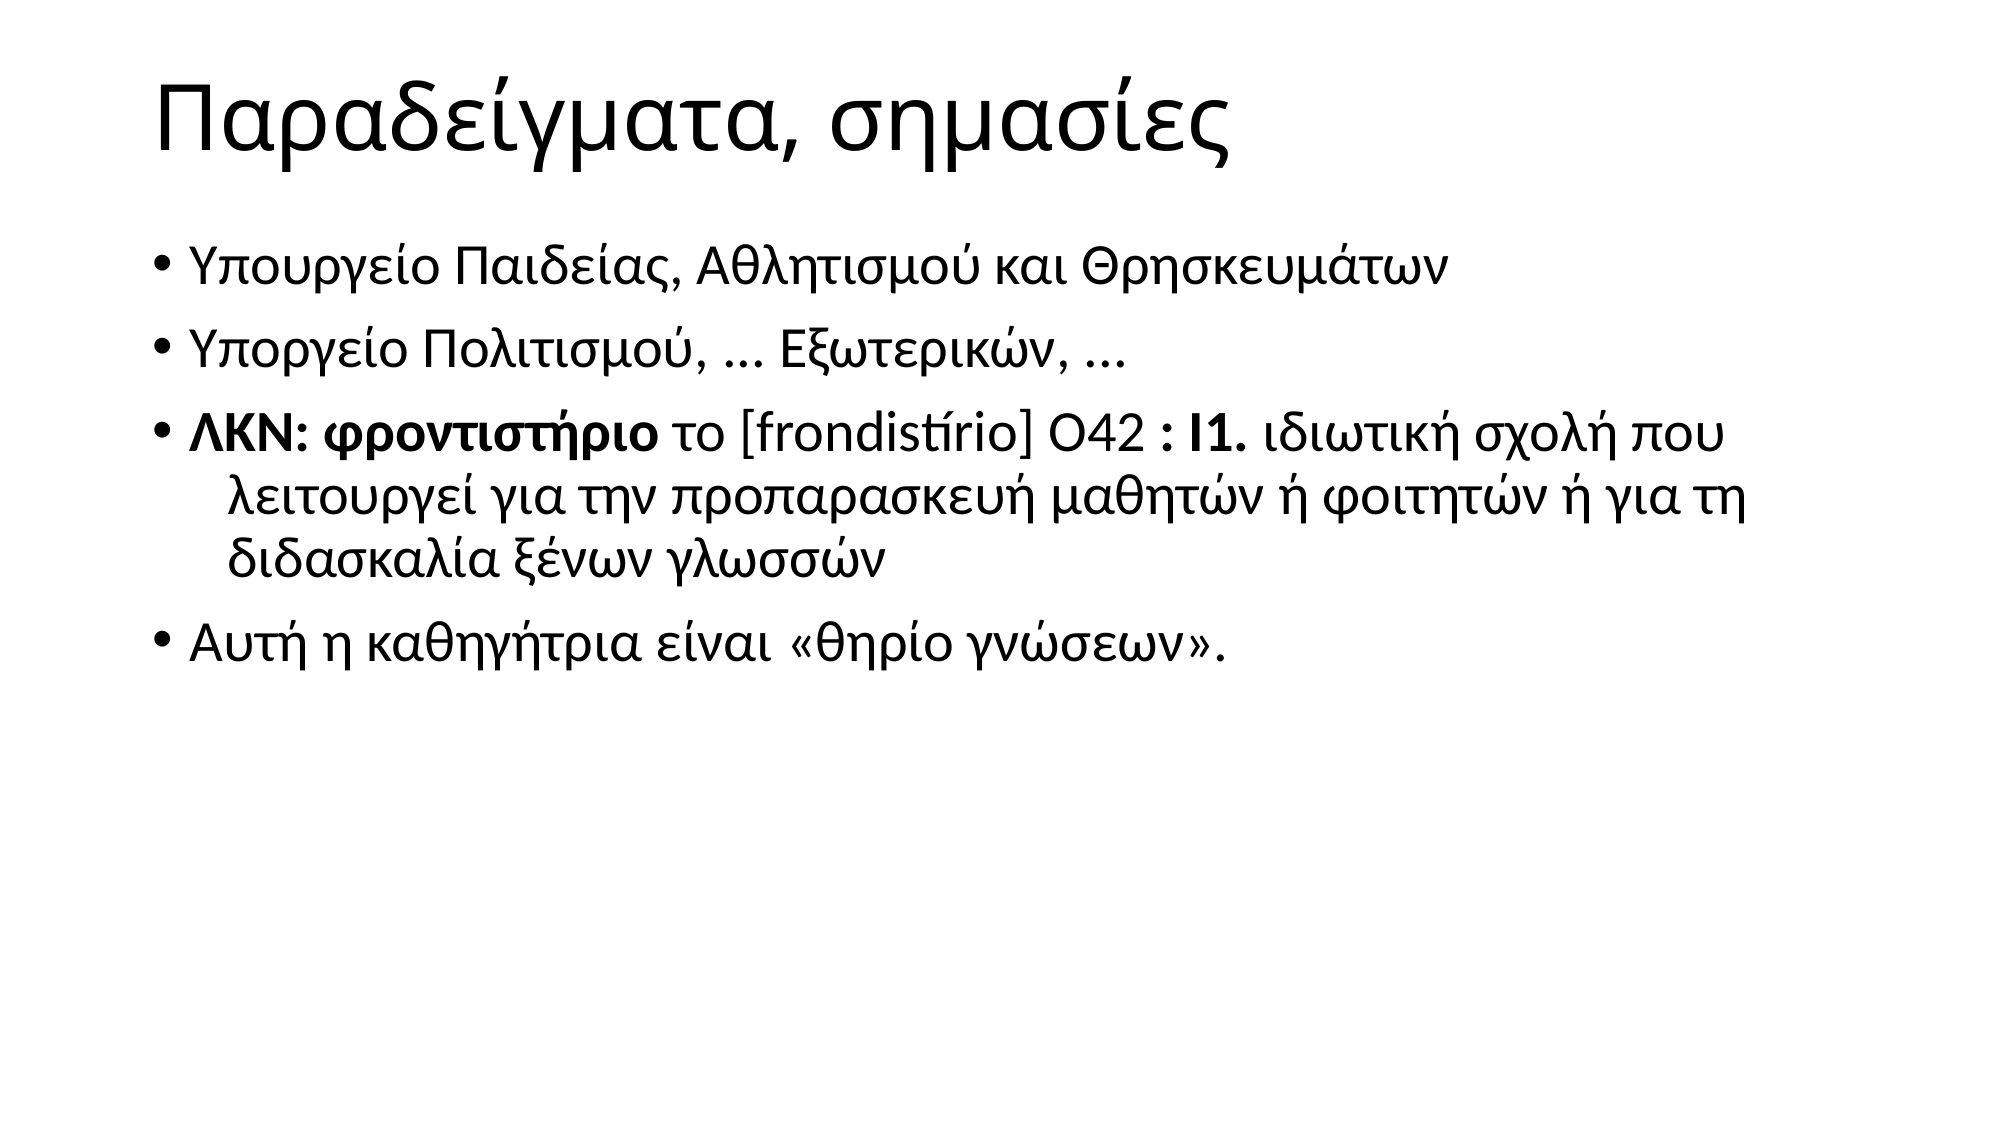

# Παραδείγματα, σημασίες
Υπουργείο Παιδείας, Αθλητισμού και Θρησκευμάτων
Υποργείο Πολιτισμού, ... Εξωτερικών, ...
ΛΚΝ: φροντιστήριο το [frondistírio] Ο42 : I1. ιδιωτική σχολή που λειτουργεί για την προπαρασκευή μαθητών ή φοιτητών ή για τη διδασκαλία ξένων γλωσσών
Αυτή η καθηγήτρια είναι «θηρίο γνώσεων».